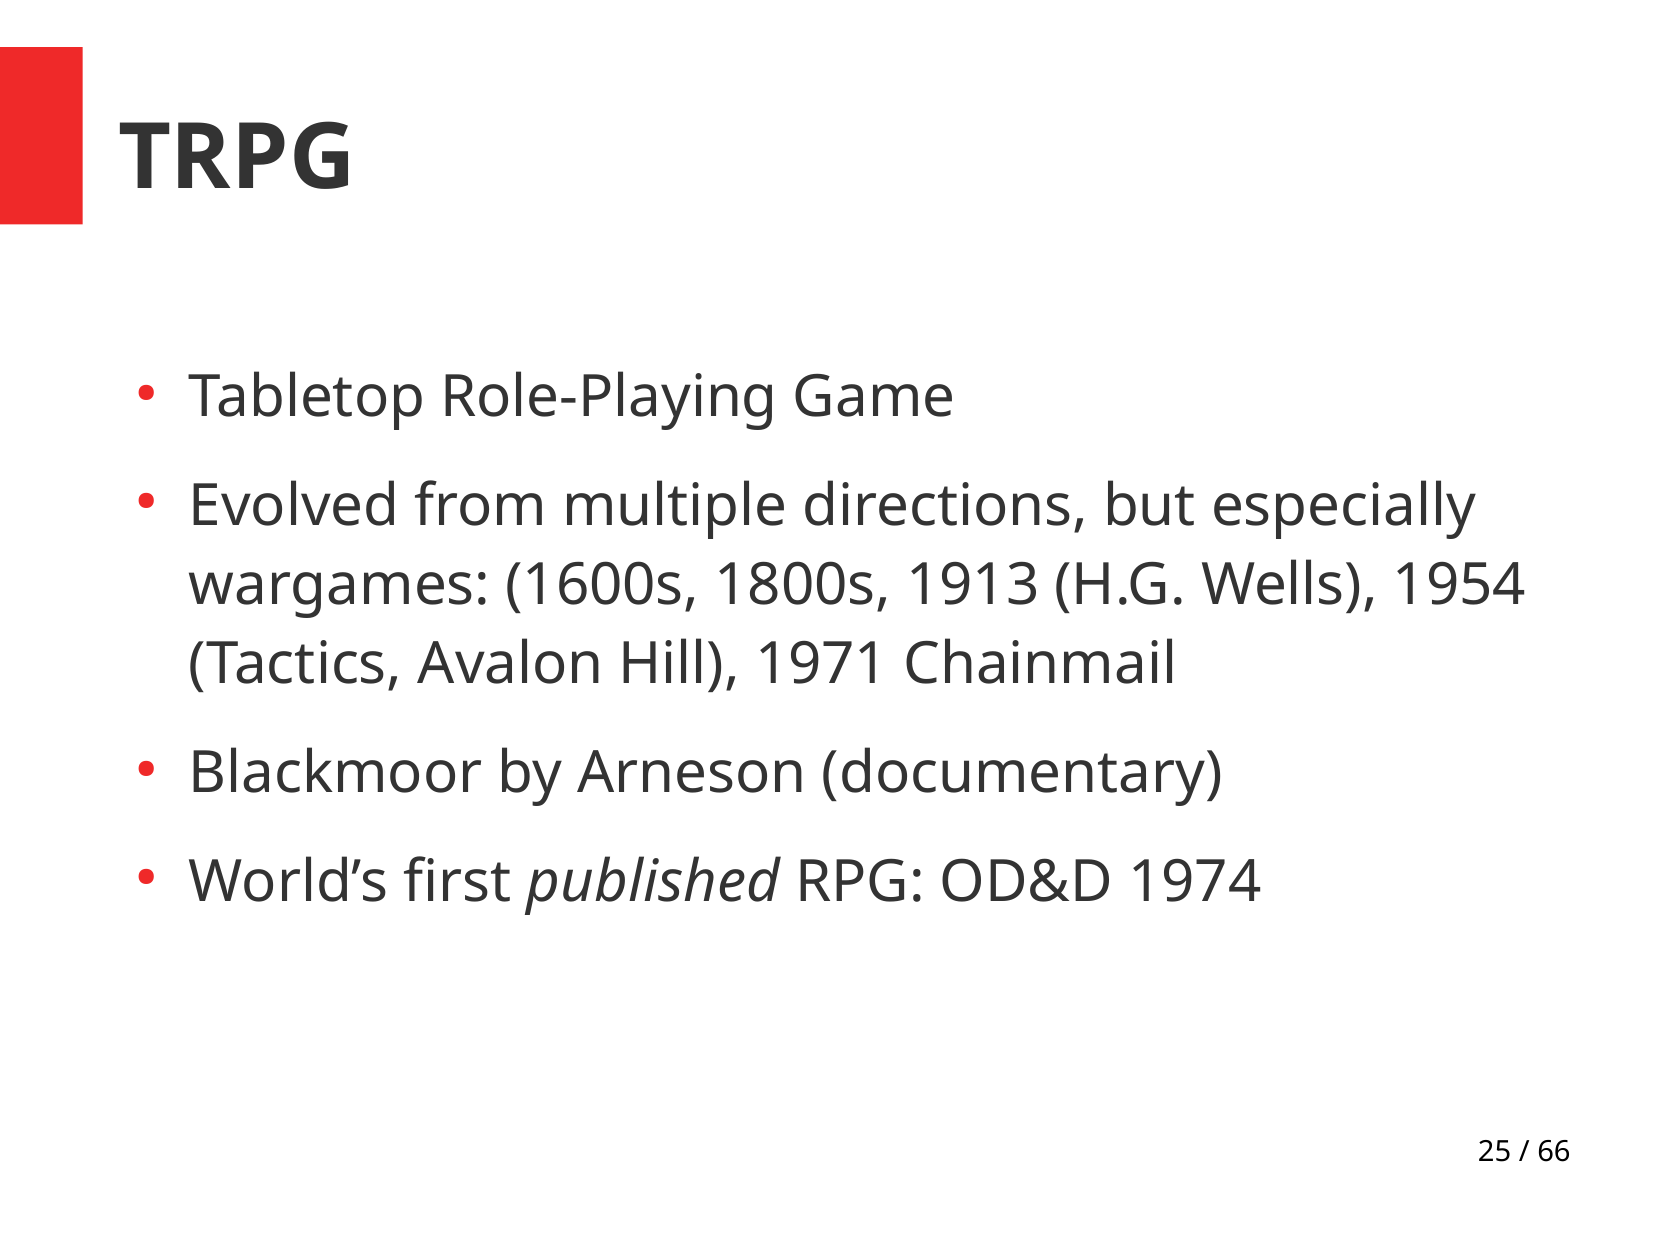

# TRPG
Tabletop Role-Playing Game
Evolved from multiple directions, but especially wargames: (1600s, 1800s, 1913 (H.G. Wells), 1954 (Tactics, Avalon Hill), 1971 Chainmail
Blackmoor by Arneson (documentary)
World’s first published RPG: OD&D 1974
25